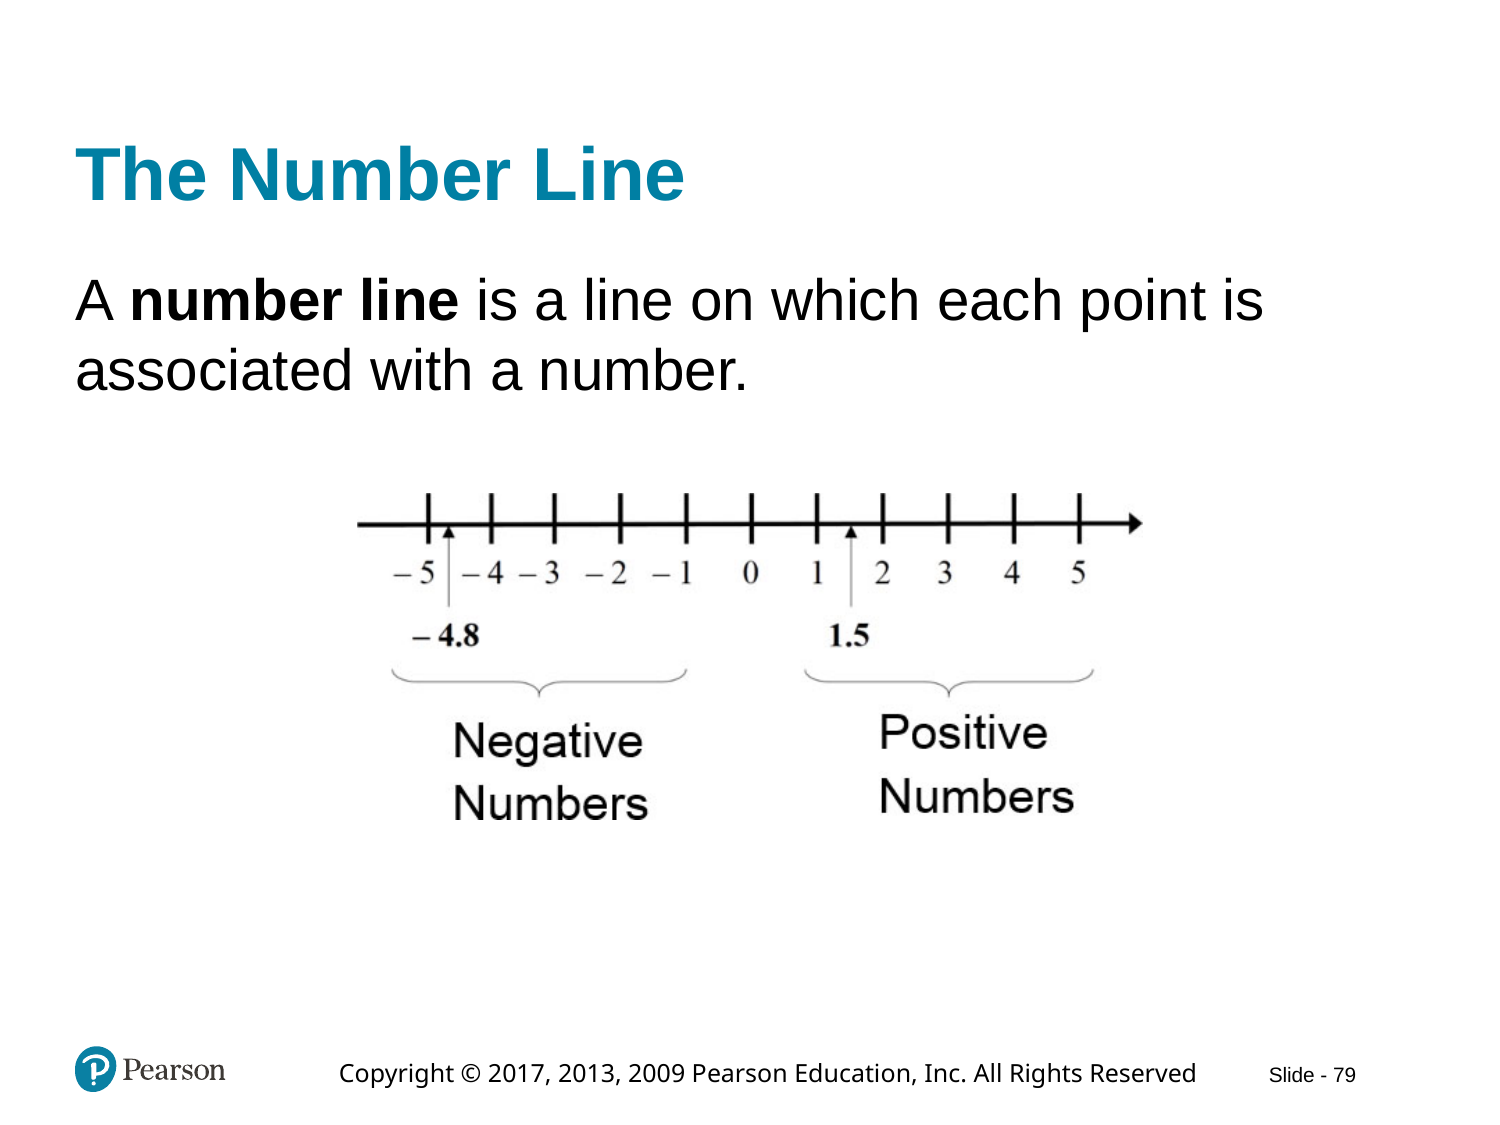

# The Number Line
A number line is a line on which each point is associated with a number.